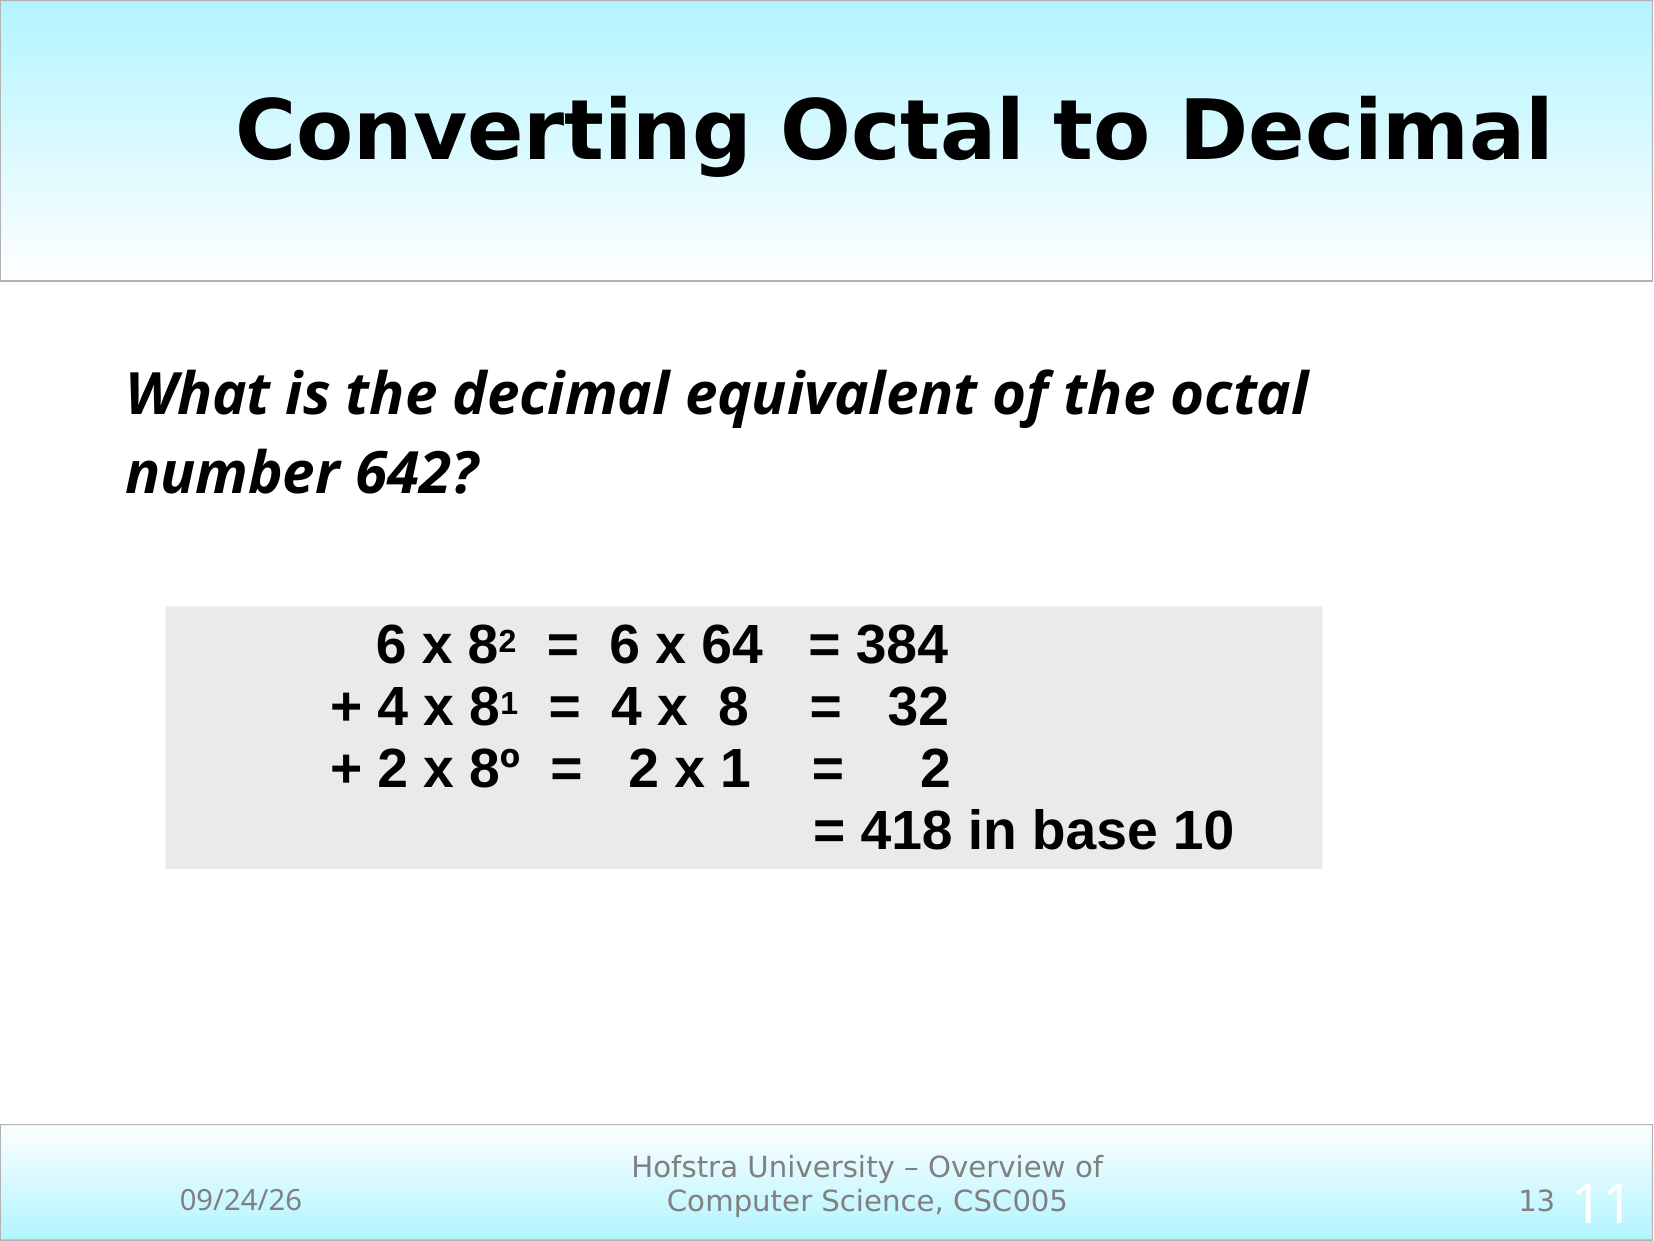

# Converting Octal to Decimal
What is the decimal equivalent of the octal number 642?
	 6 x 82 = 6 x 64 = 384
 	+ 4 x 81 = 4 x 8 = 32
 	+ 2 x 8º = 2 x 1 = 2
			 = 418 in base 10
13
11